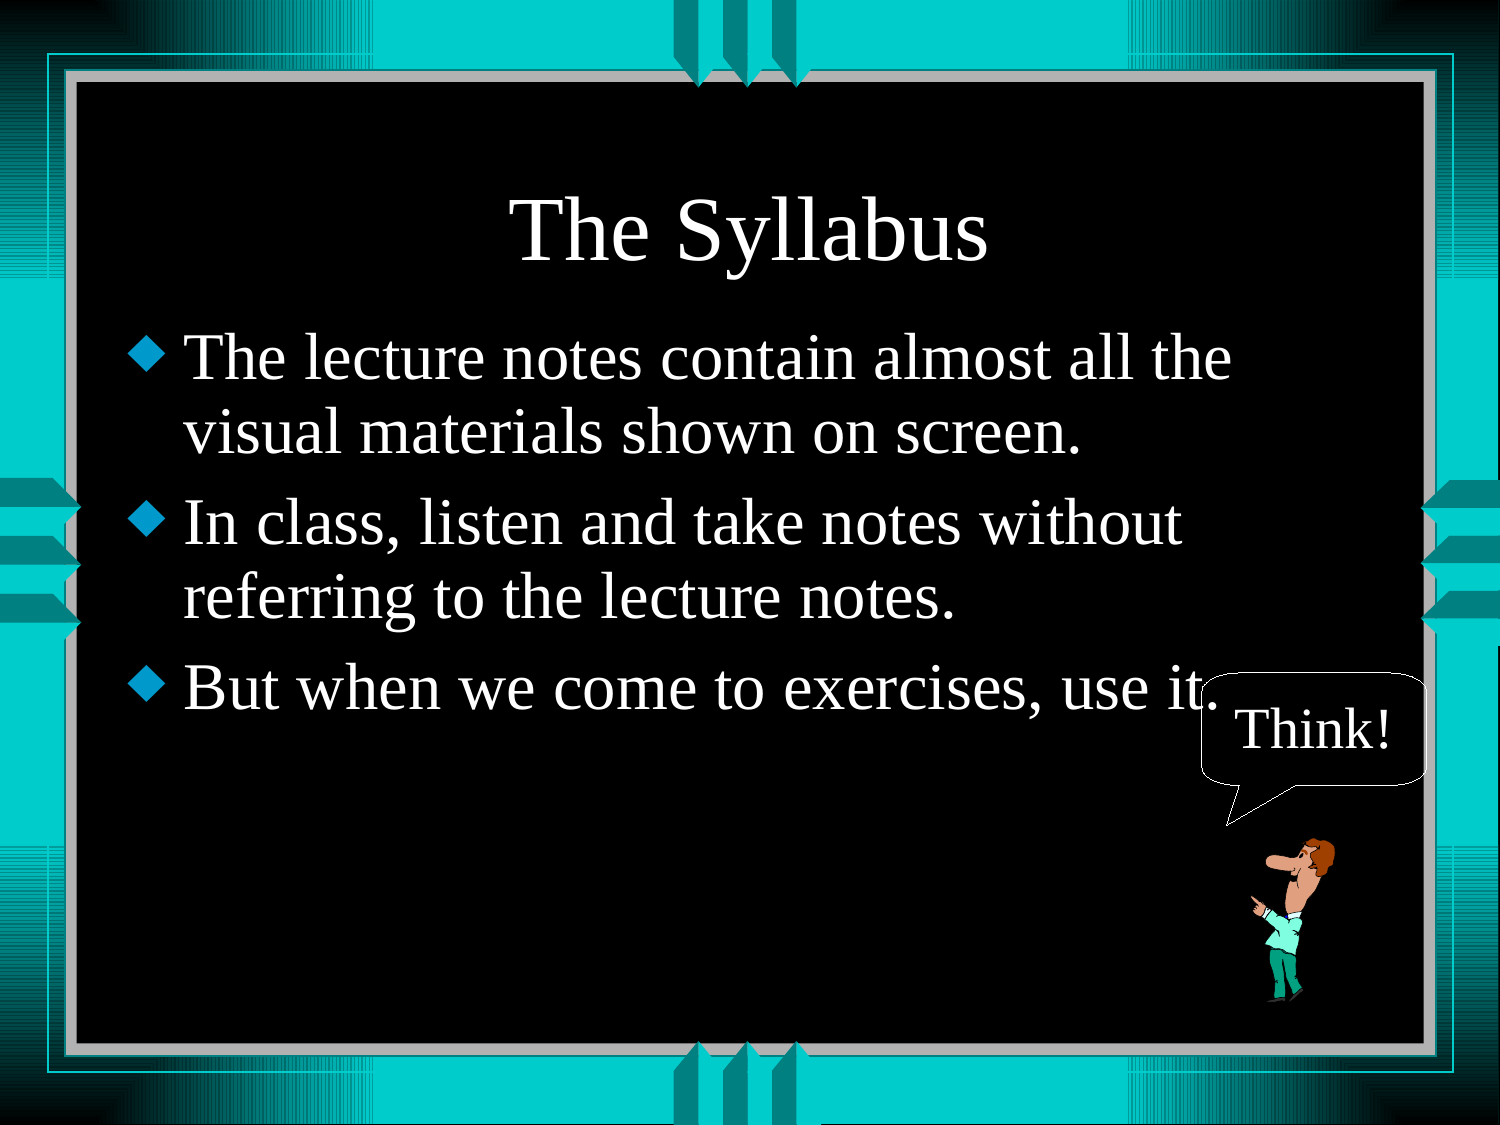

# The Syllabus
The lecture notes contain almost all the visual materials shown on screen.
In class, listen and take notes without referring to the lecture notes.
But when we come to exercises, use it.
Think!